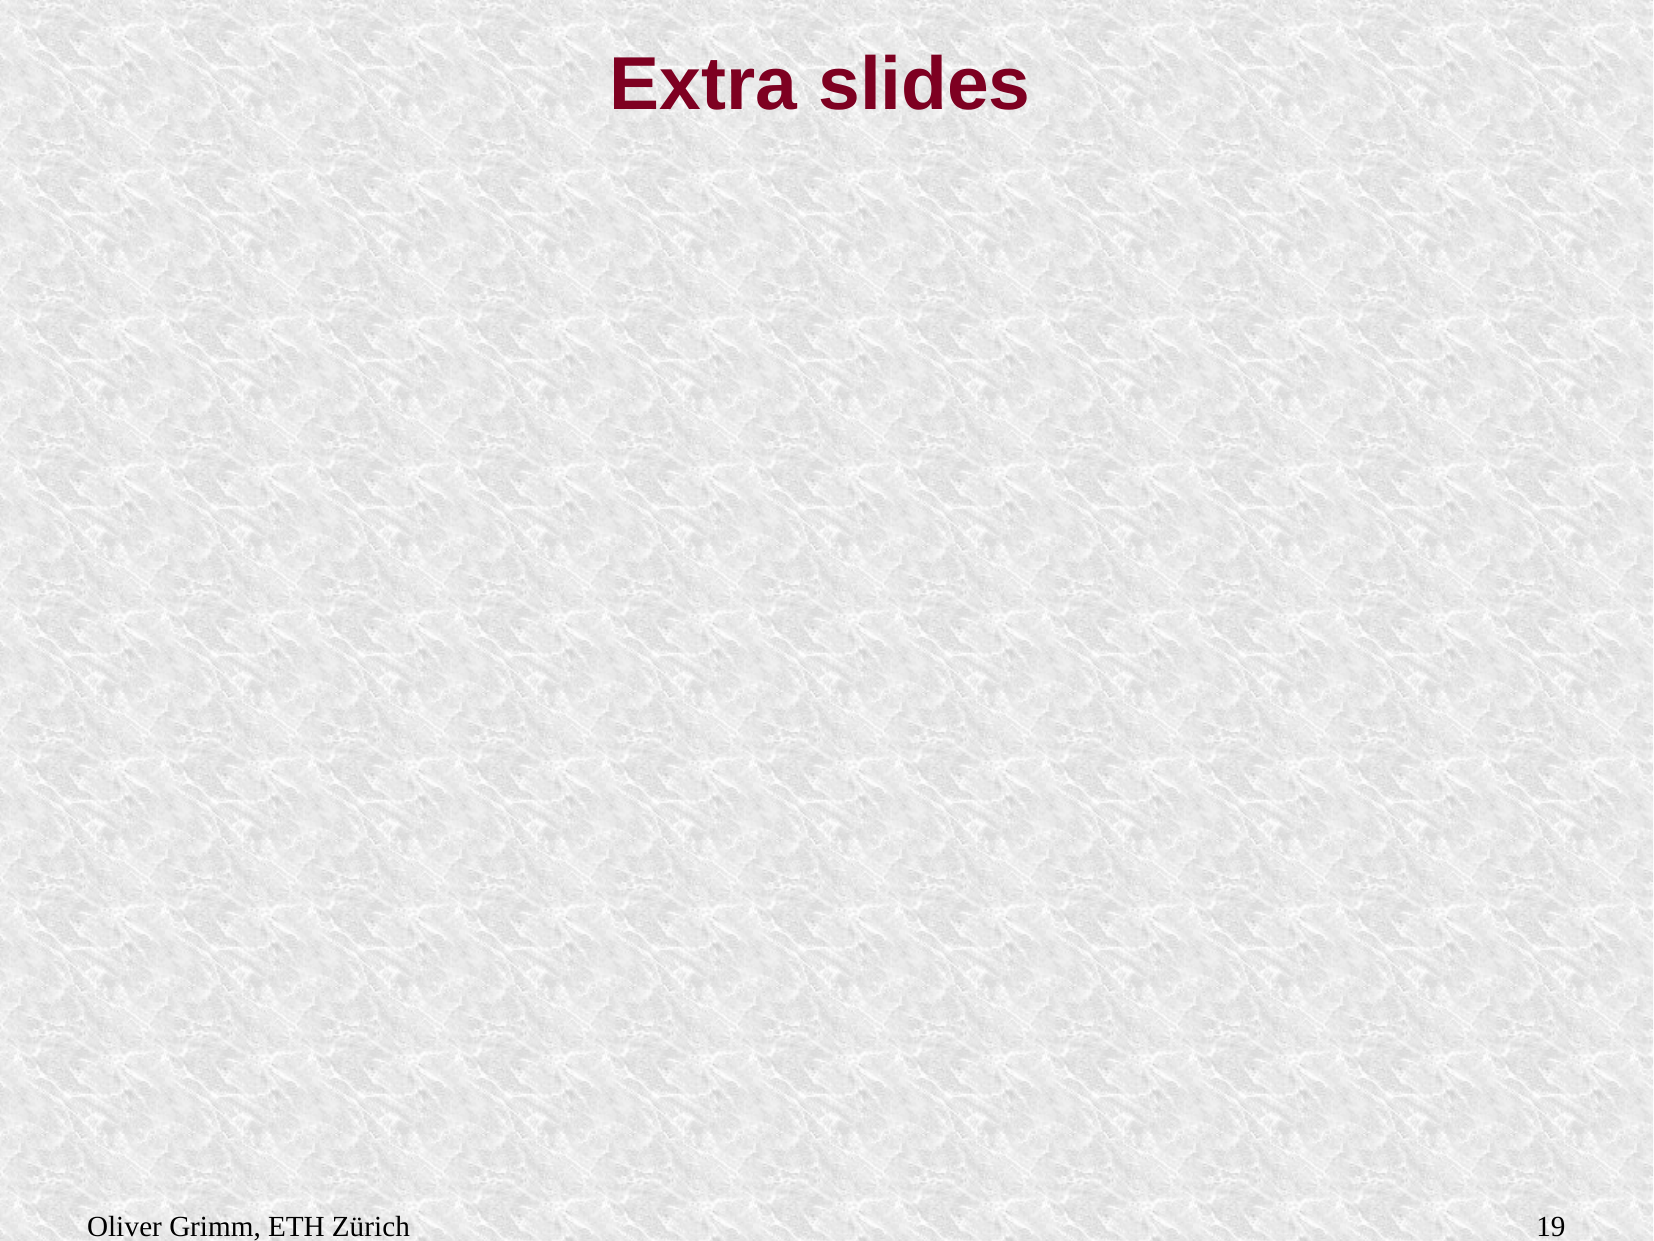

# Extra slides
Oliver Grimm, ETH Zürich
19